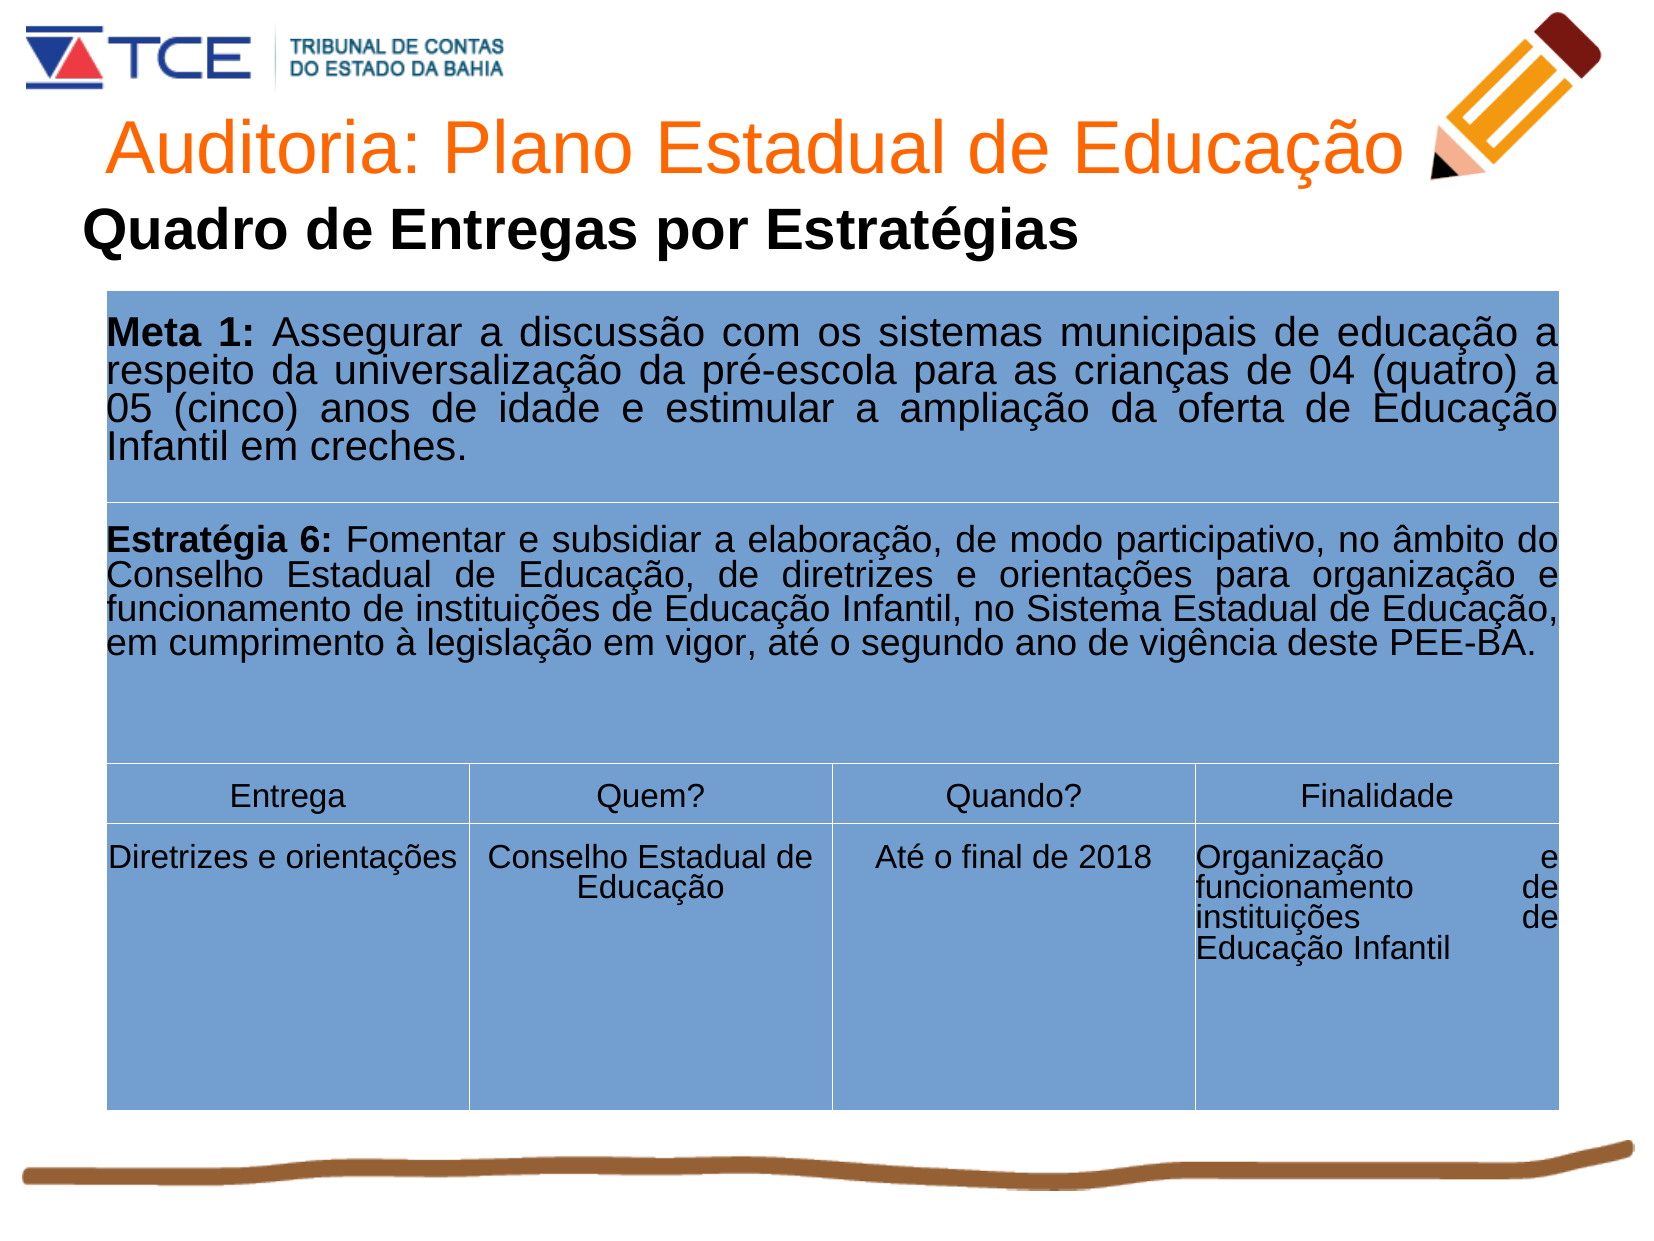

# Auditoria: Plano Estadual de Educação
Quadro de Entregas por Estratégias
| Meta 1: Assegurar a discussão com os sistemas municipais de educação a respeito da universalização da pré-escola para as crianças de 04 (quatro) a 05 (cinco) anos de idade e estimular a ampliação da oferta de Educação Infantil em creches. | | | |
| --- | --- | --- | --- |
| Estratégia 6: Fomentar e subsidiar a elaboração, de modo participativo, no âmbito do Conselho Estadual de Educação, de diretrizes e orientações para organização e funcionamento de instituições de Educação Infantil, no Sistema Estadual de Educação, em cumprimento à legislação em vigor, até o segundo ano de vigência deste PEE-BA. | | | |
| Entrega | Quem? | Quando? | Finalidade |
| Diretrizes e orientações | Conselho Estadual de Educação | Até o final de 2018 | Organização e funcionamento de instituições de Educação Infantil |